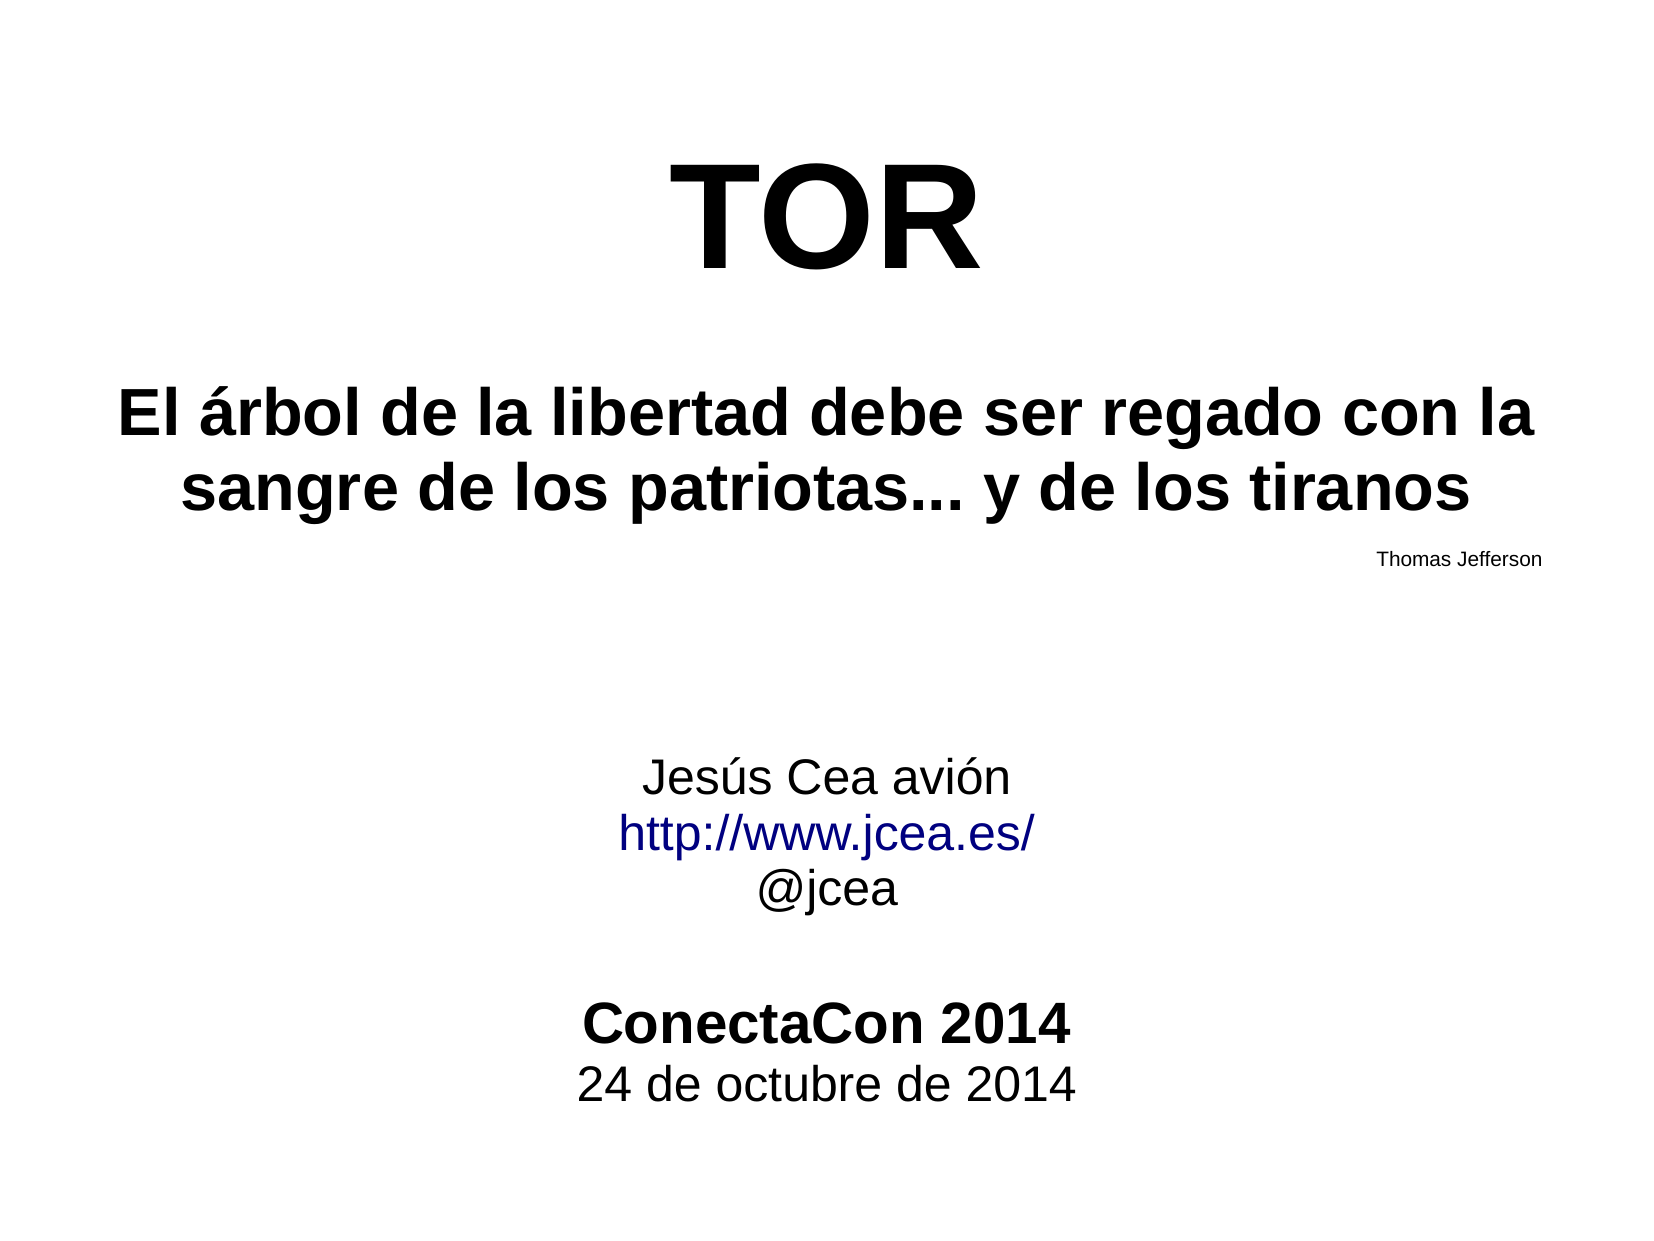

# TOR
El árbol de la libertad debe ser regado con la sangre de los patriotas... y de los tiranos
Jesús Cea avión
http://www.jcea.es/
@jcea
ConectaCon 2014
24 de octubre de 2014
Thomas Jefferson